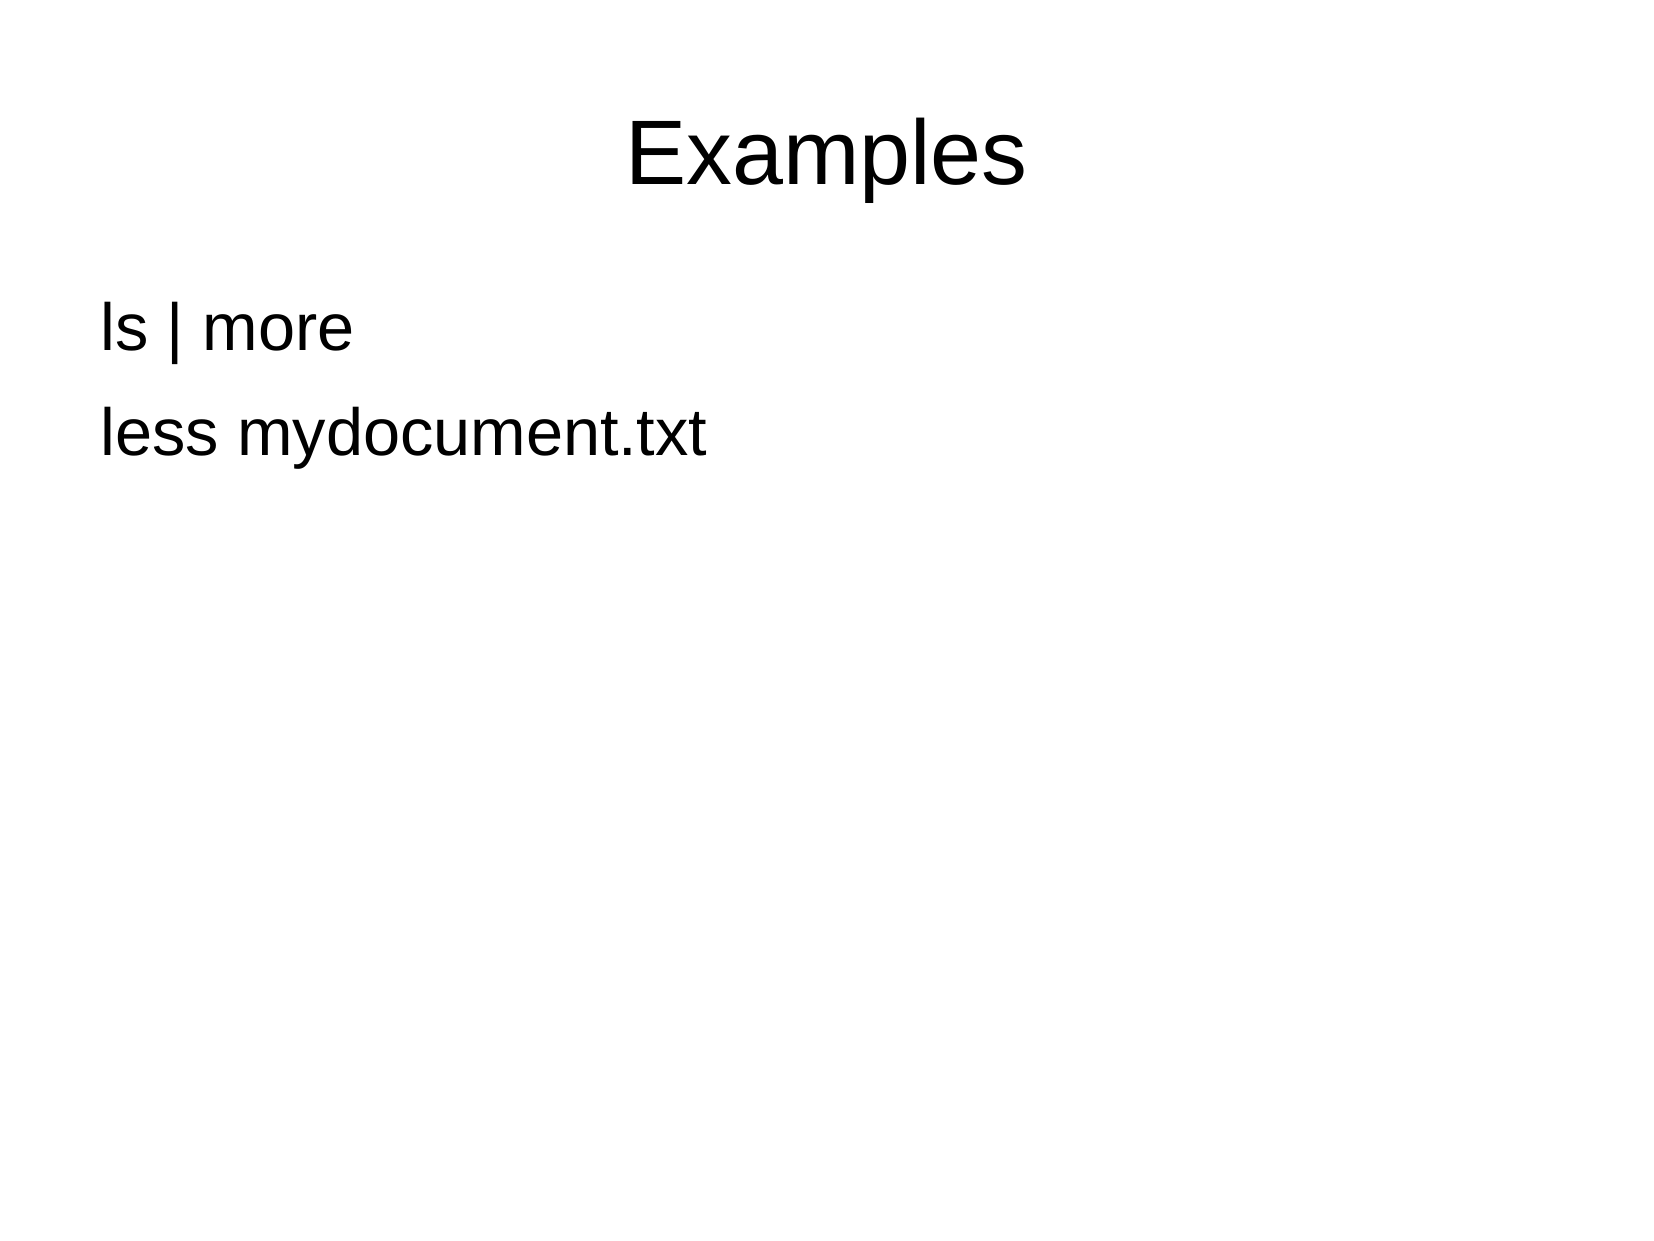

# Examples
ls | more
less mydocument.txt